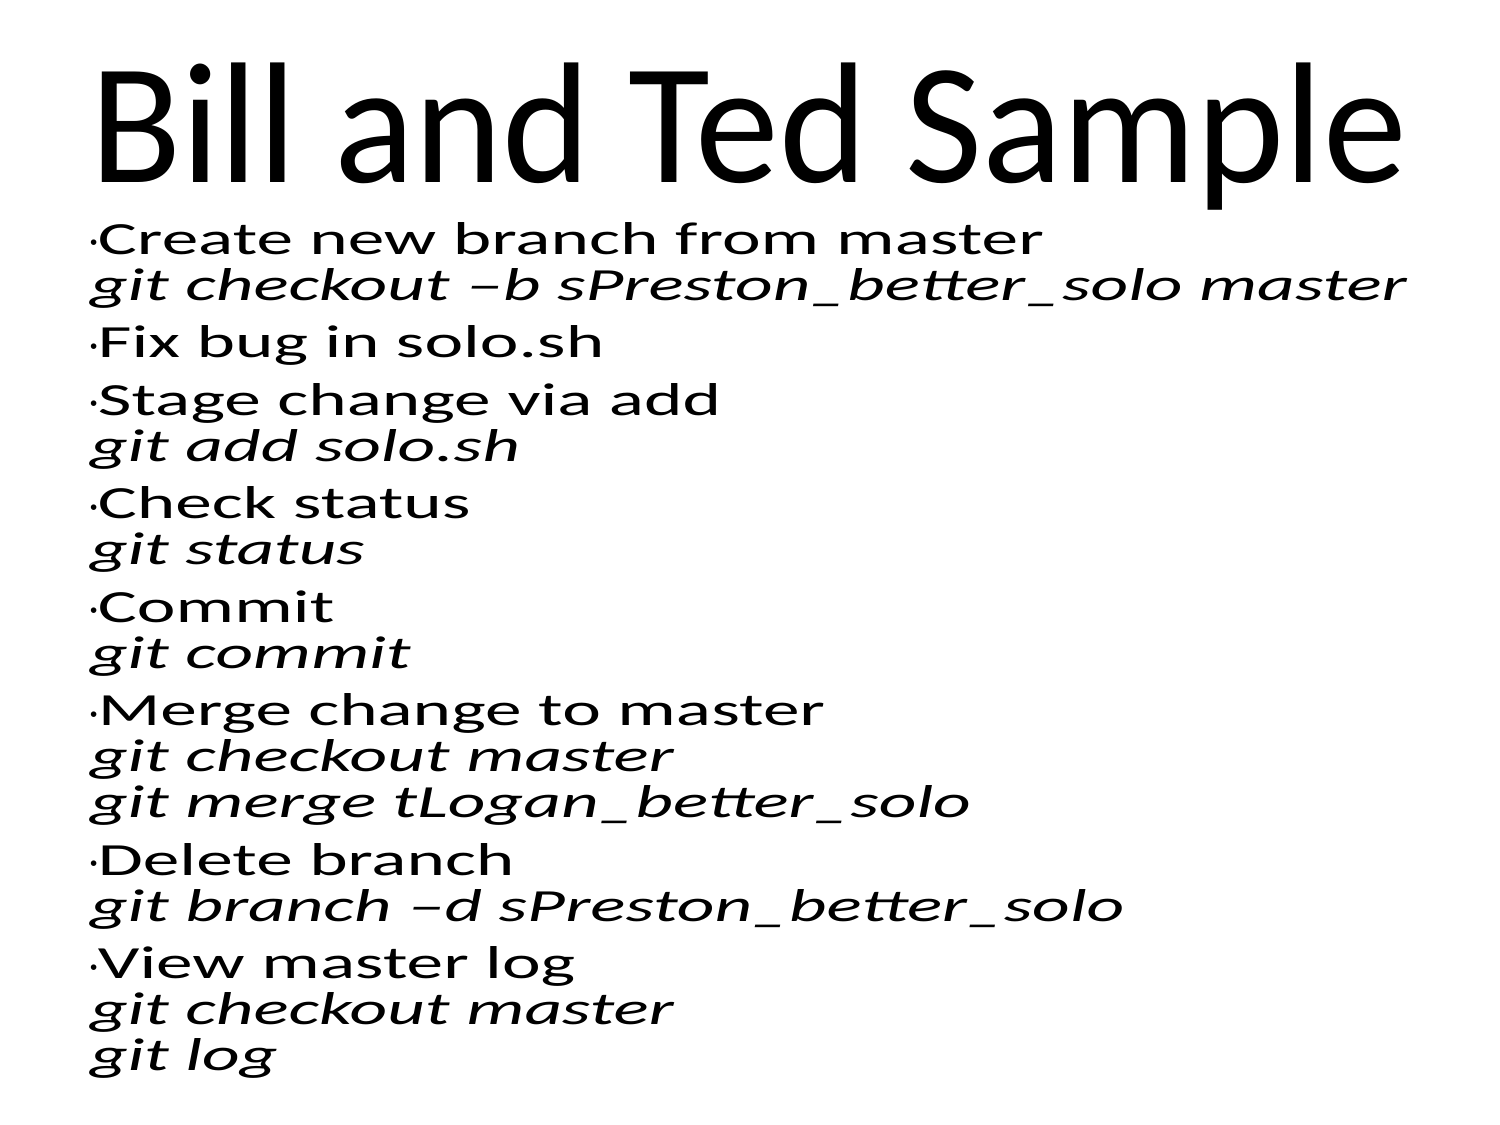

Bill and Ted Sample
Create new branch from master
git checkout –b sPreston_better_solo master
Fix bug in solo.sh
Stage change via add
git add solo.sh
Check status
git status
Commit
git commit
Merge change to master
git checkout master
git merge tLogan_better_solo
Delete branch
git branch –d sPreston_better_solo
View master log
git checkout master
git log